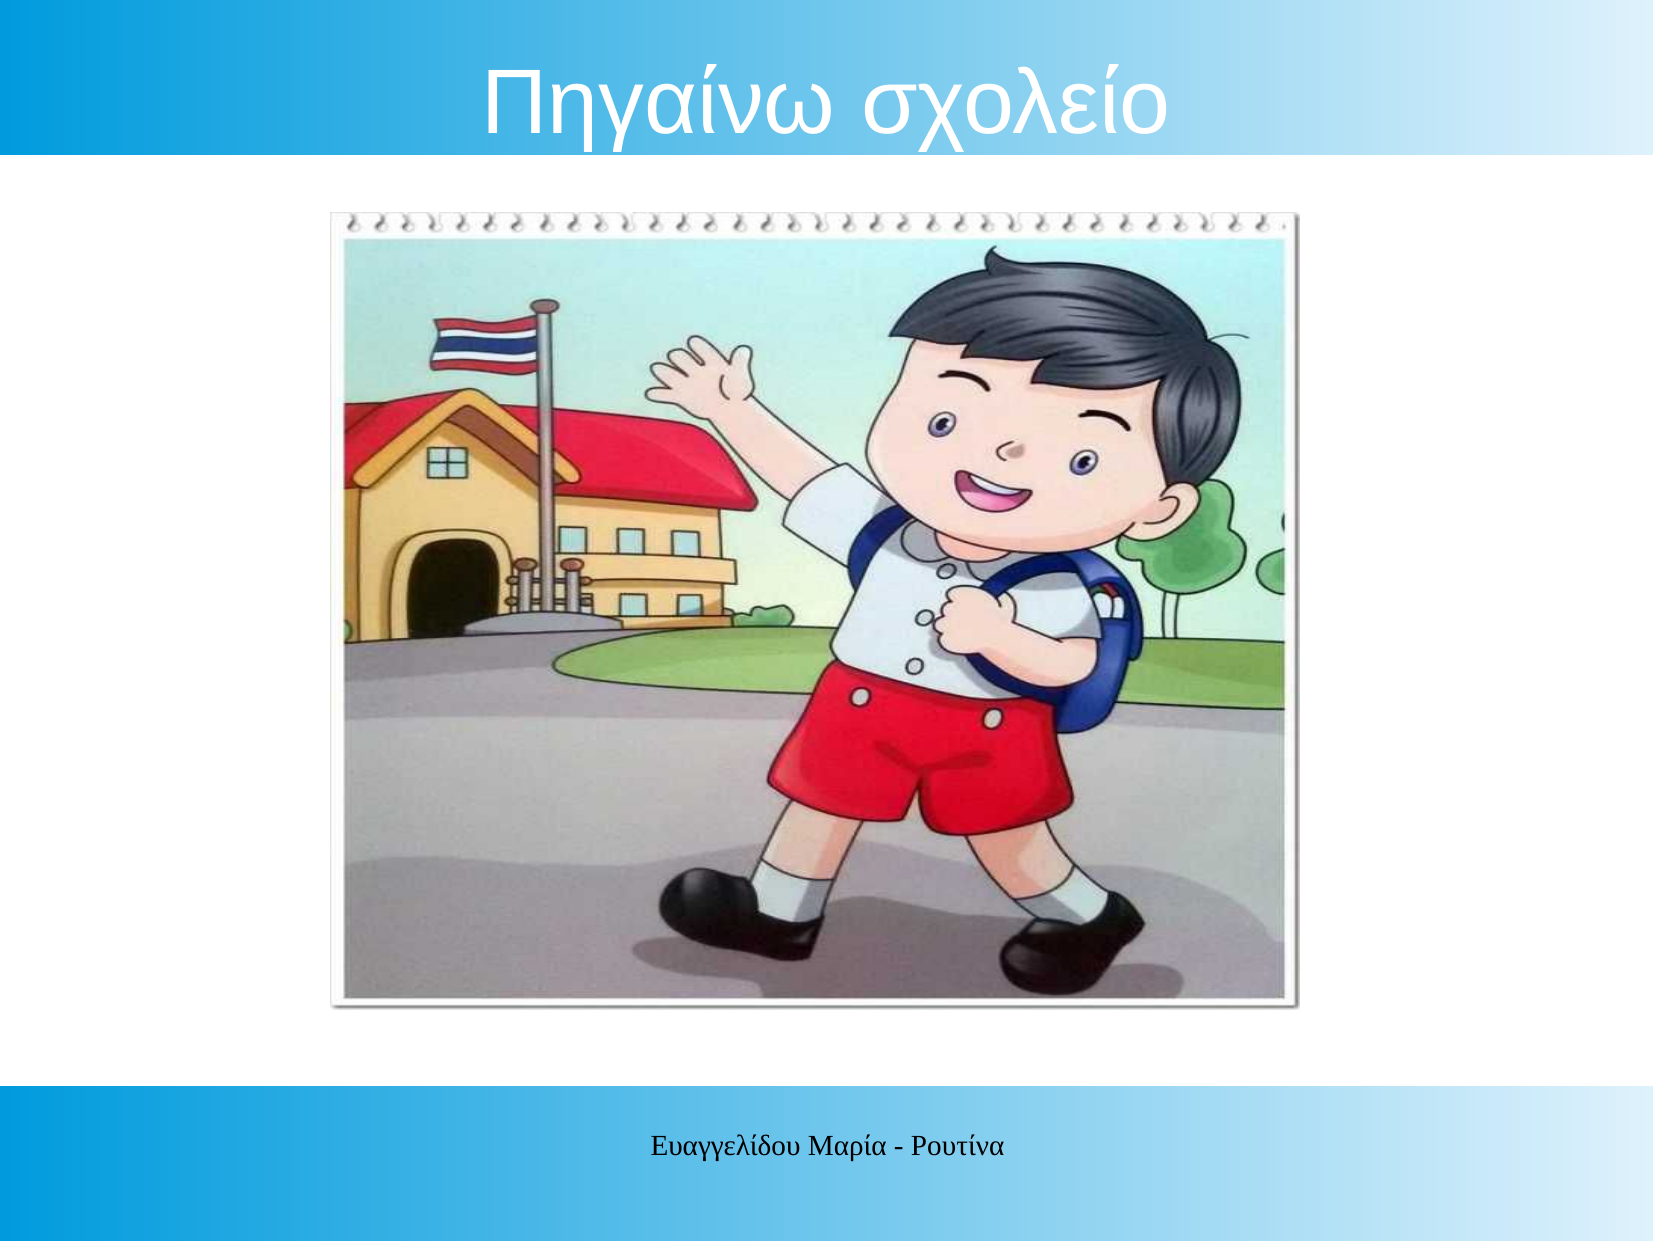

# Πηγαίνω σχολείο
Ευαγγελίδου Μαρία - Ρουτίνα